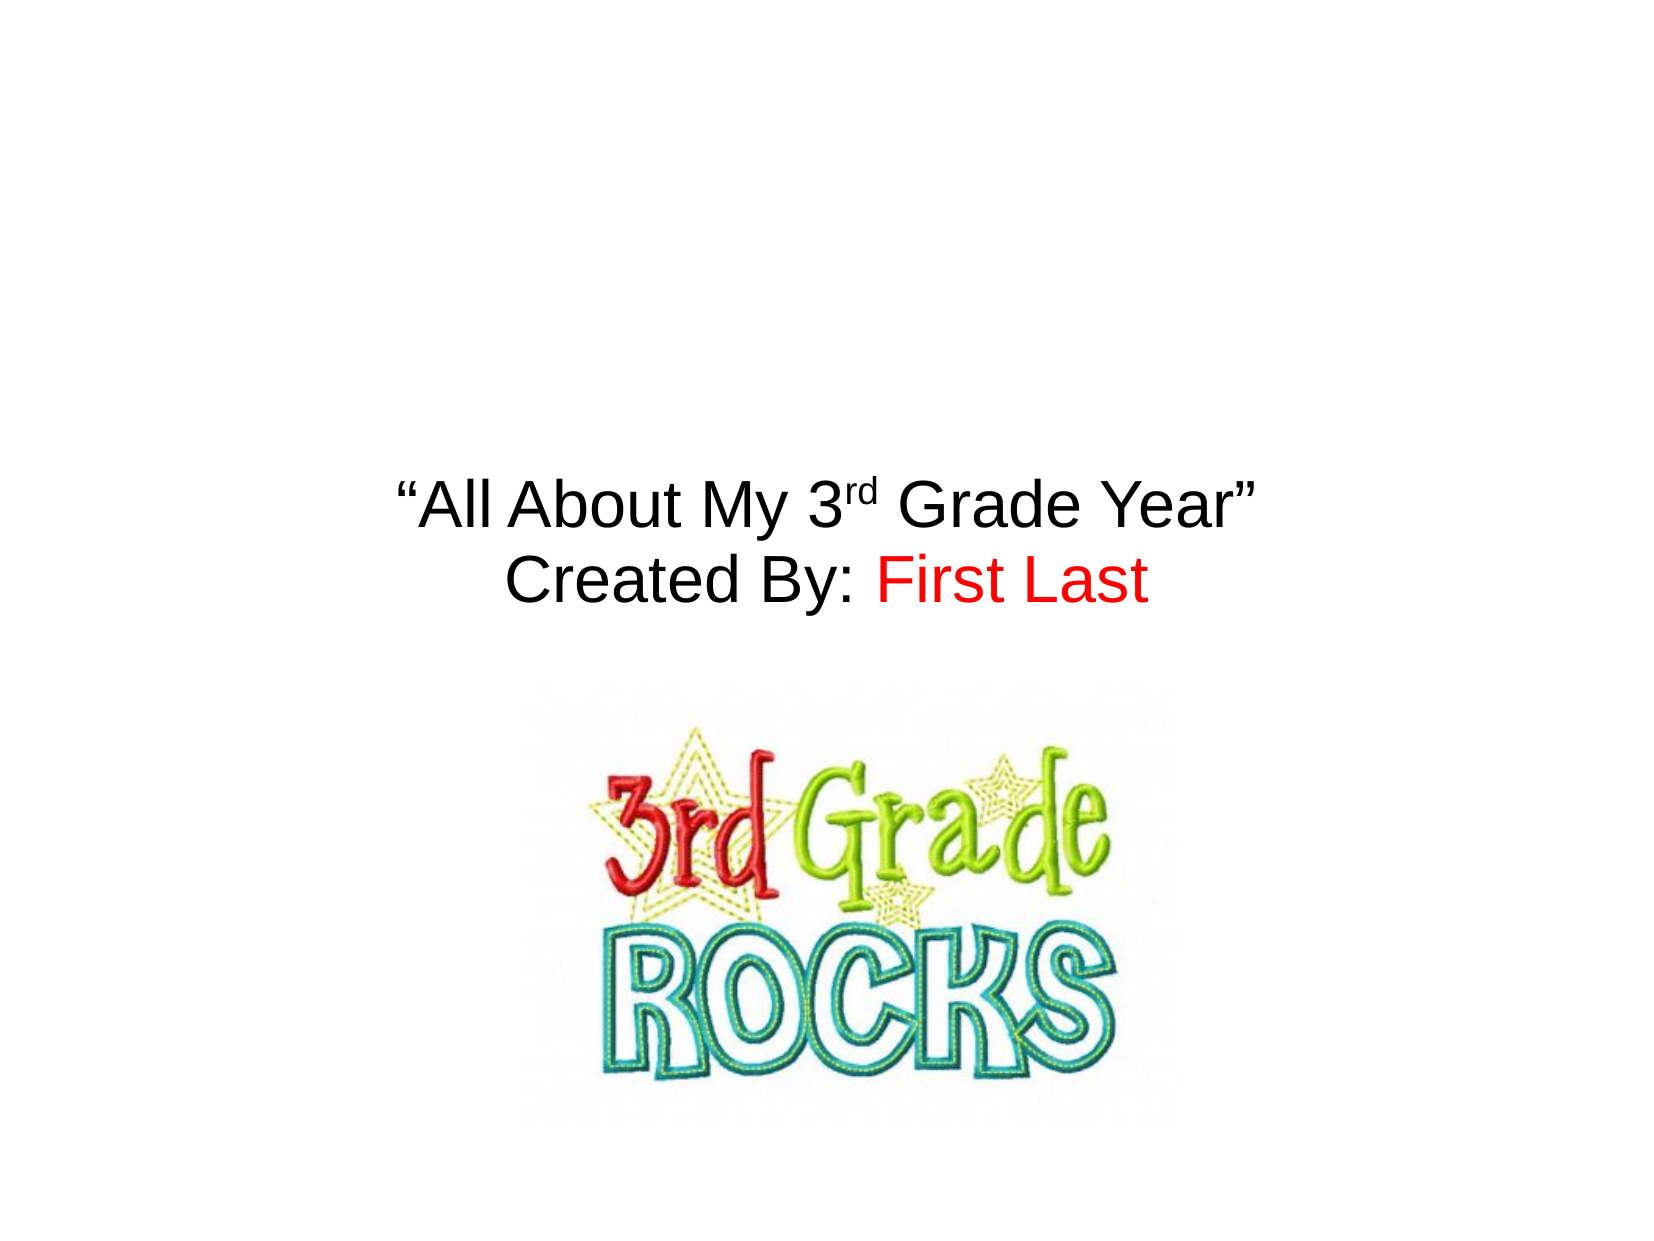

# “All About My 3rd Grade Year”
Created By: First Last